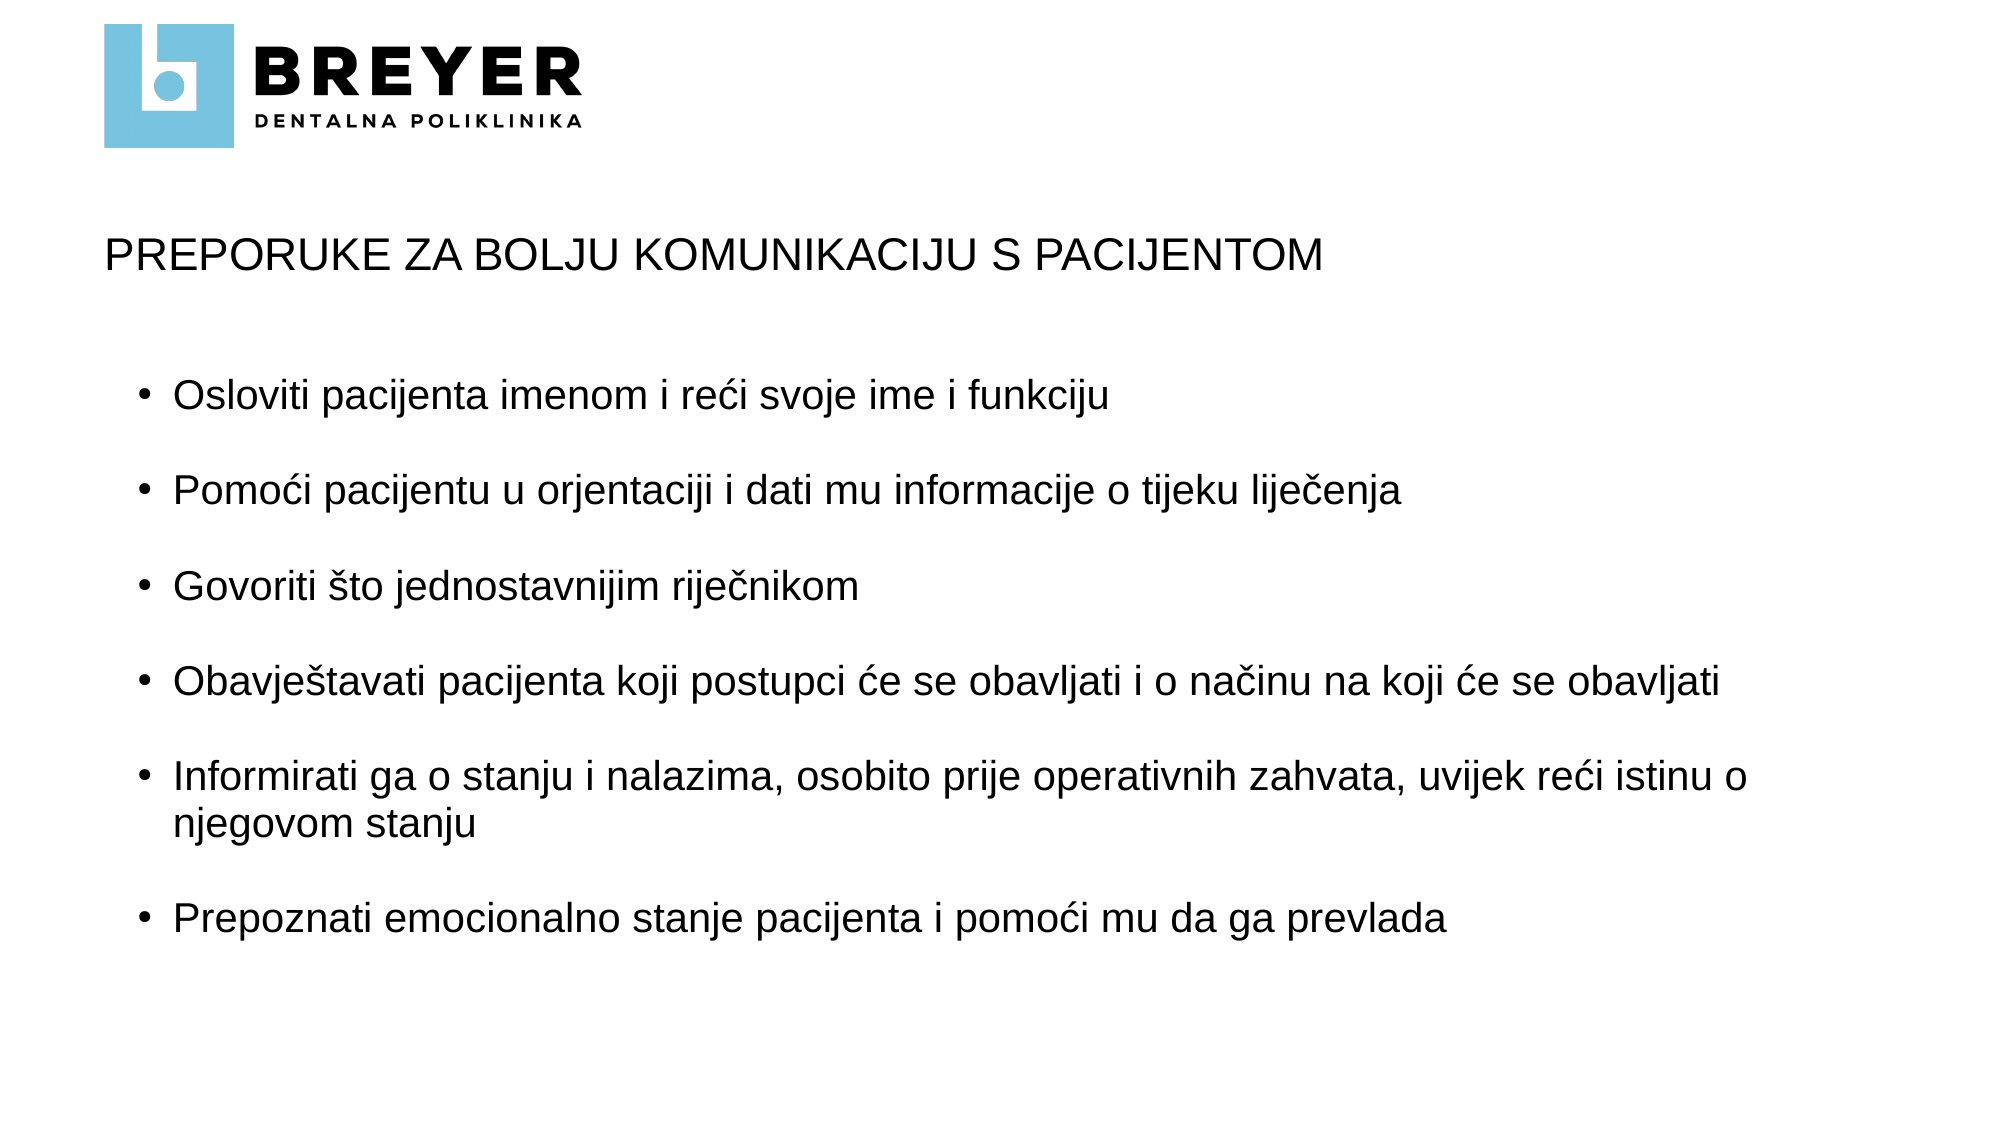

# PREPORUKE ZA BOLJU KOMUNIKACIJU S PACIJENTOM
Osloviti pacijenta imenom i reći svoje ime i funkciju
Pomoći pacijentu u orjentaciji i dati mu informacije o tijeku liječenja
Govoriti što jednostavnijim riječnikom
Obavještavati pacijenta koji postupci će se obavljati i o načinu na koji će se obavljati
Informirati ga o stanju i nalazima, osobito prije operativnih zahvata, uvijek reći istinu o njegovom stanju
Prepoznati emocionalno stanje pacijenta i pomoći mu da ga prevlada